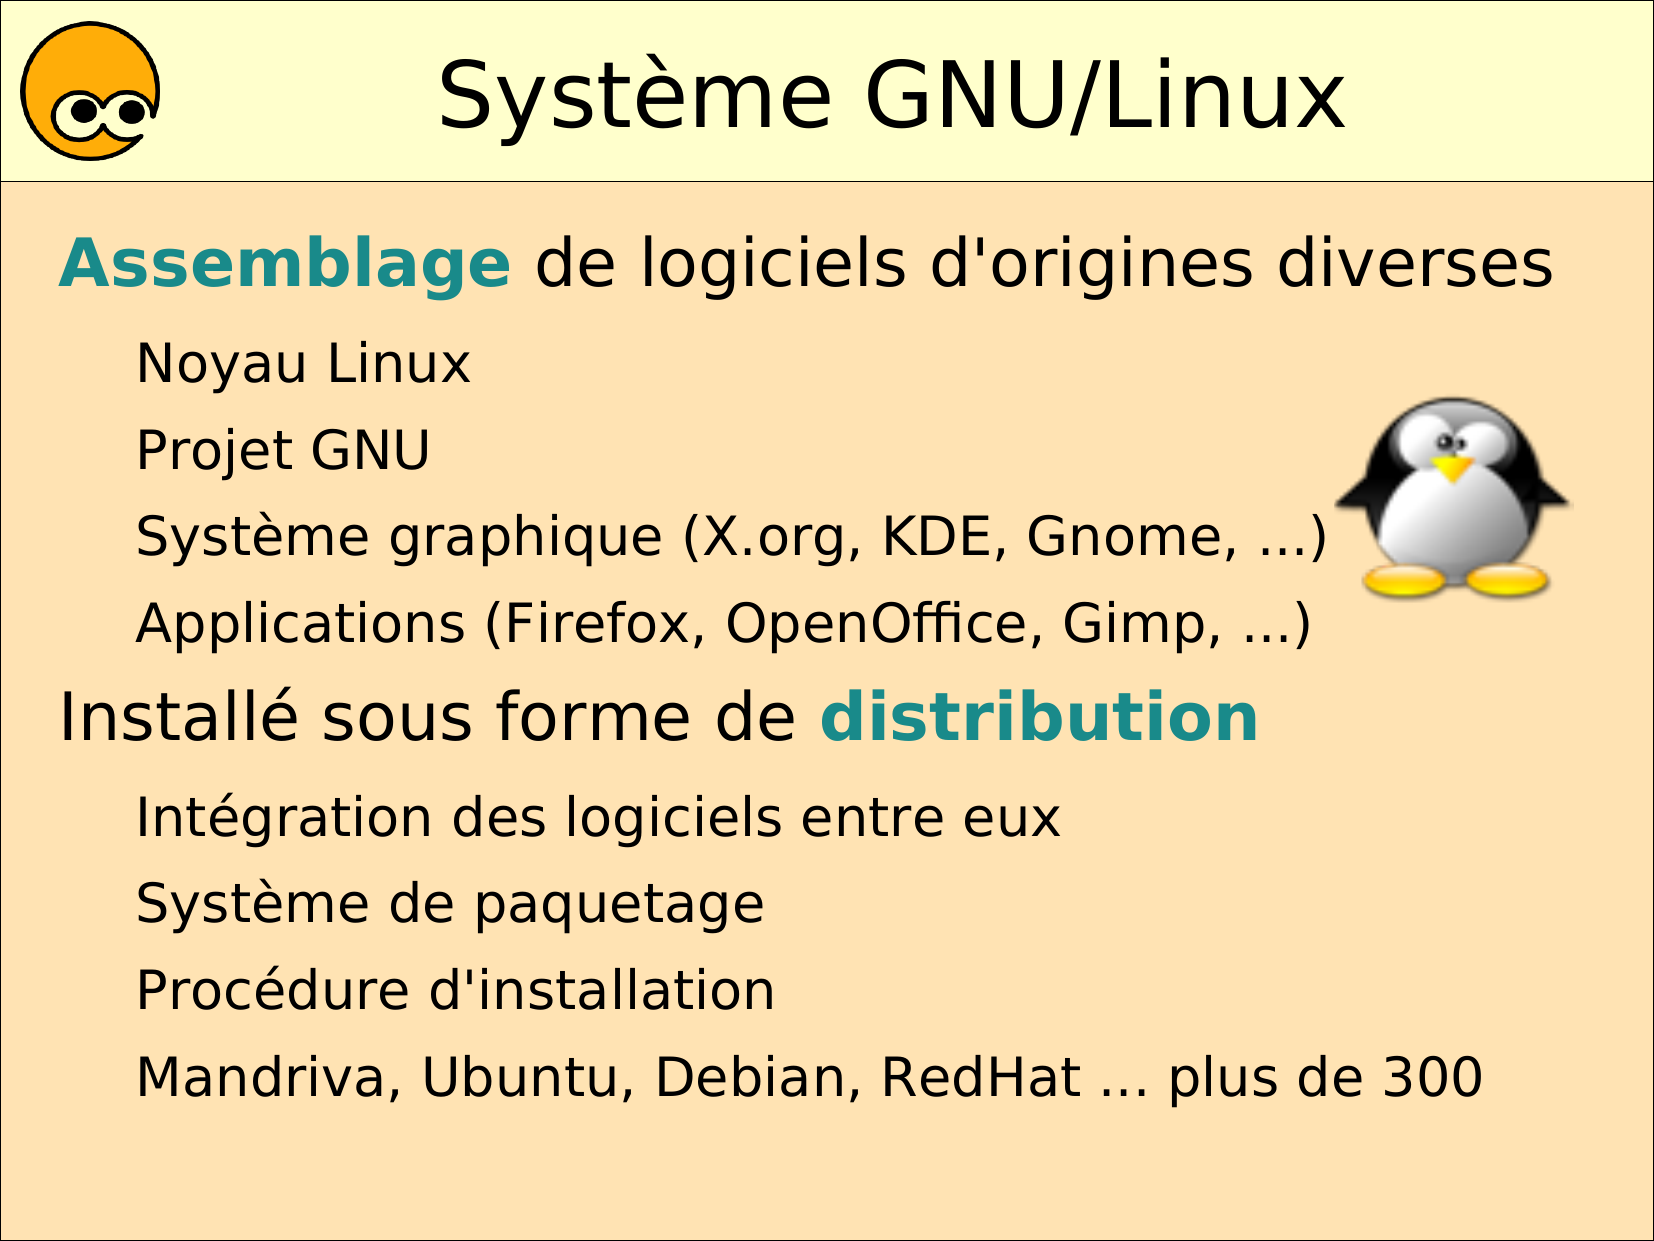

# Système GNU/Linux
Assemblage de logiciels d'origines diverses
Noyau Linux
Projet GNU
Système graphique (X.org, KDE, Gnome, ...)
Applications (Firefox, OpenOffice, Gimp, ...)
Installé sous forme de distribution
Intégration des logiciels entre eux
Système de paquetage
Procédure d'installation
Mandriva, Ubuntu, Debian, RedHat ... plus de 300